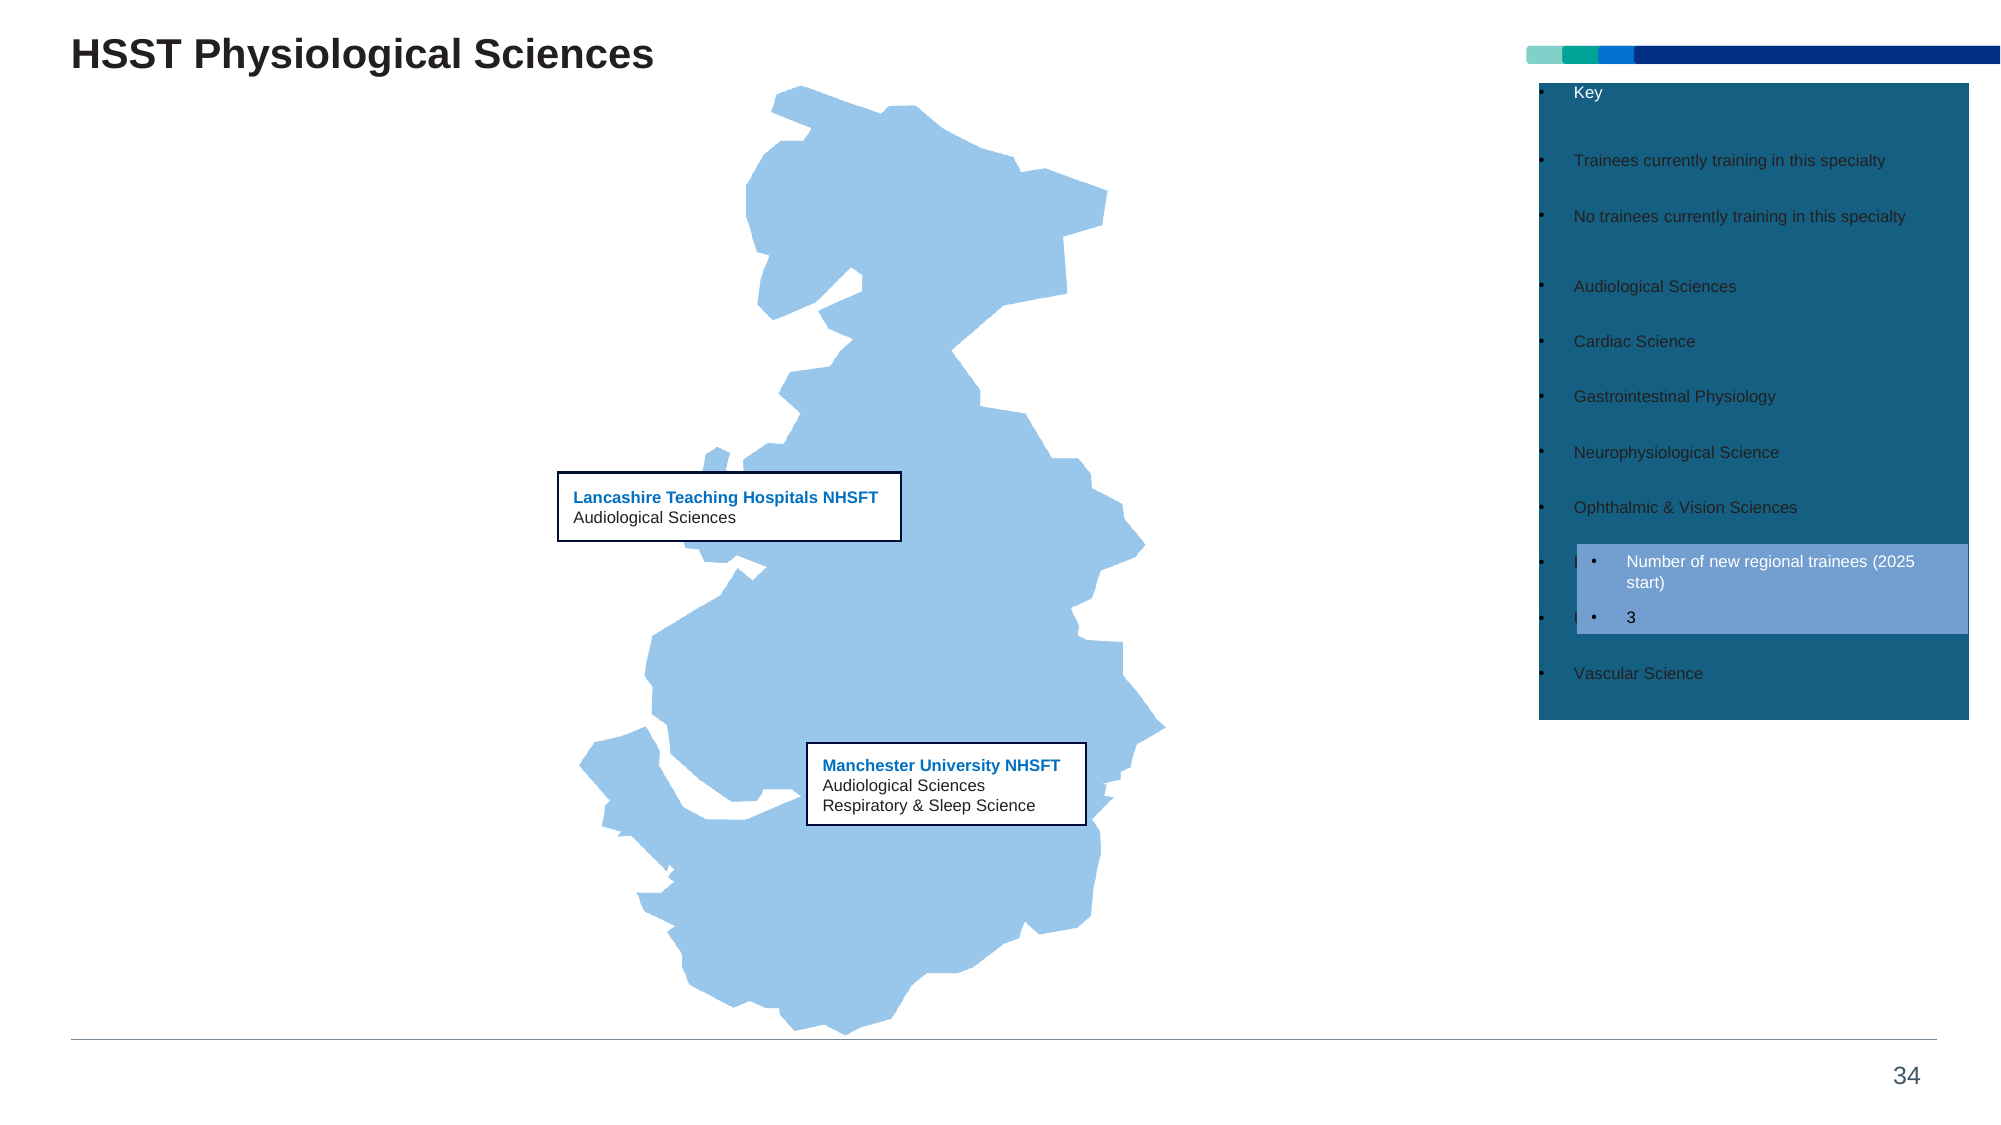

# HSST Physiological Sciences
| Key | |
| --- | --- |
| Trainees currently training in this specialty | |
| No trainees currently training in this specialty | |
| Specialty | |
| --- | --- |
| Audiological Sciences | |
| Cardiac Science | |
| Gastrointestinal Physiology | |
| Neurophysiological Science | |
| Ophthalmic & Vision Sciences | |
| Respiratory & Sleep Science | |
| Urological Science | |
| Vascular Science | |
Lancashire Teaching Hospitals NHSFT
Audiological Sciences
| Number of new regional trainees (2025 start) |
| --- |
| 3 |
Manchester University NHSFT
Audiological Sciences
Respiratory & Sleep Science